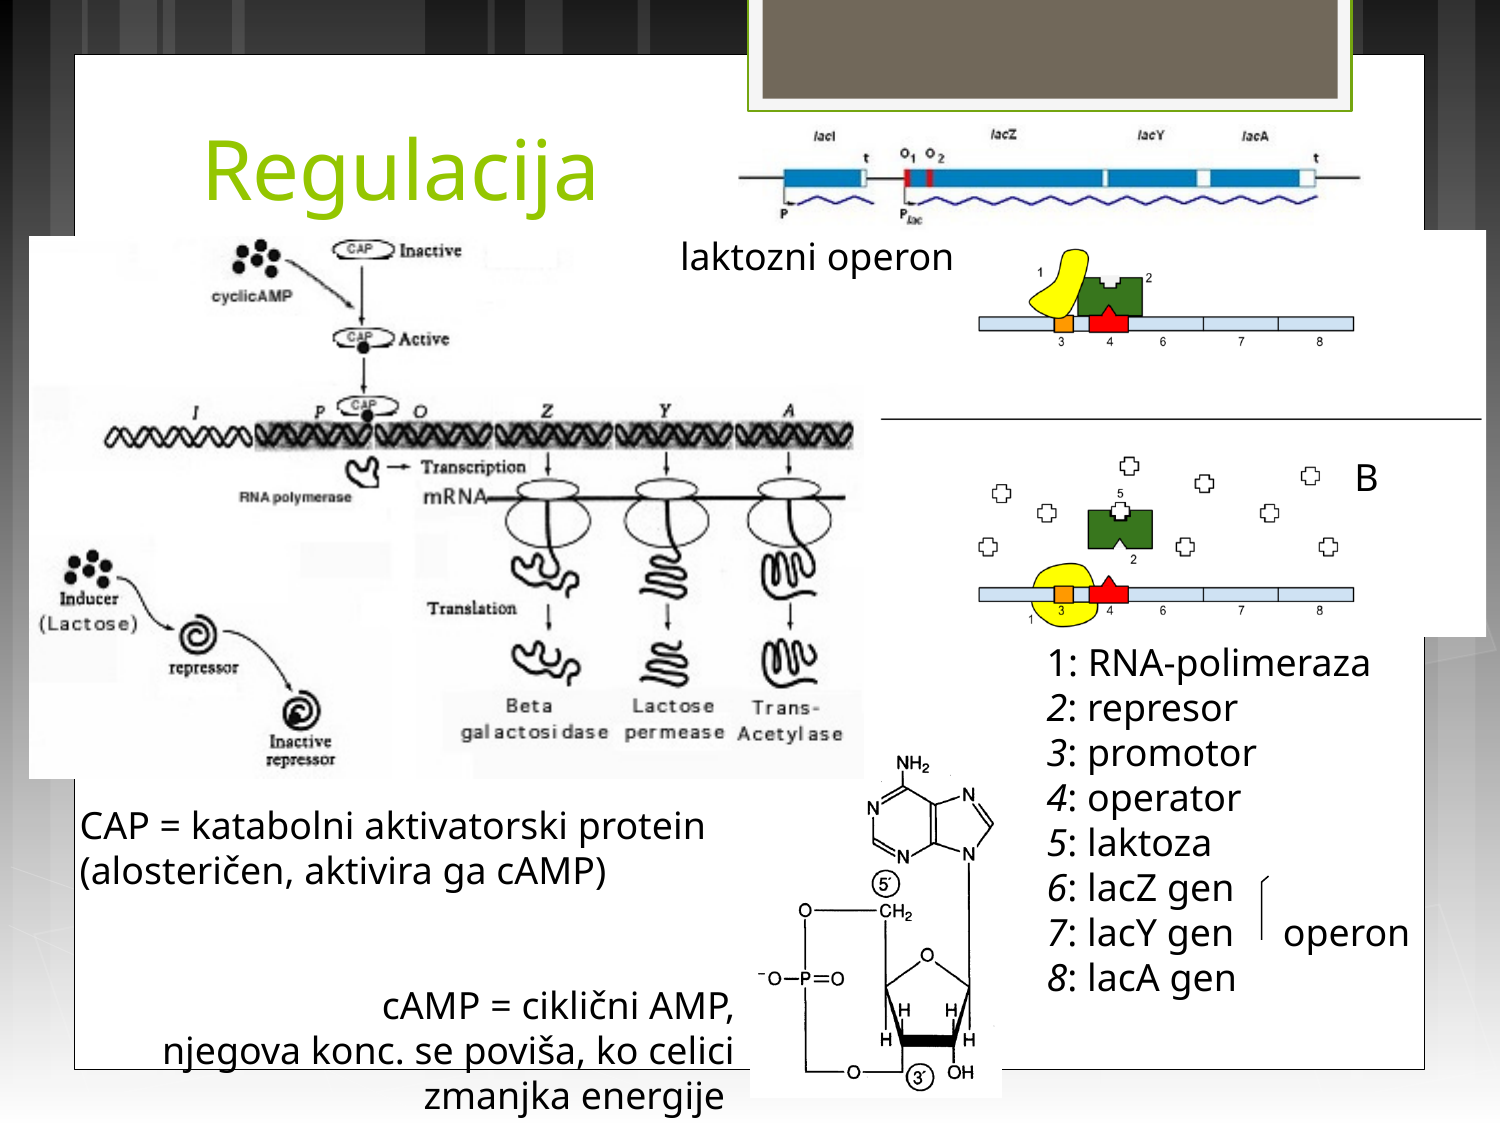

# Regulacija
A
laktozni operon
B
1: RNA-polimeraza
2: represor
3: promotor
4: operator
5: laktoza
6: lacZ gen
7: lacY gen operon
8: lacA gen
CAP = katabolni aktivatorski protein (alosteričen, aktivira ga cAMP)
cAMP = ciklični AMP,
njegova konc. se poviša, ko celici zmanjka energije